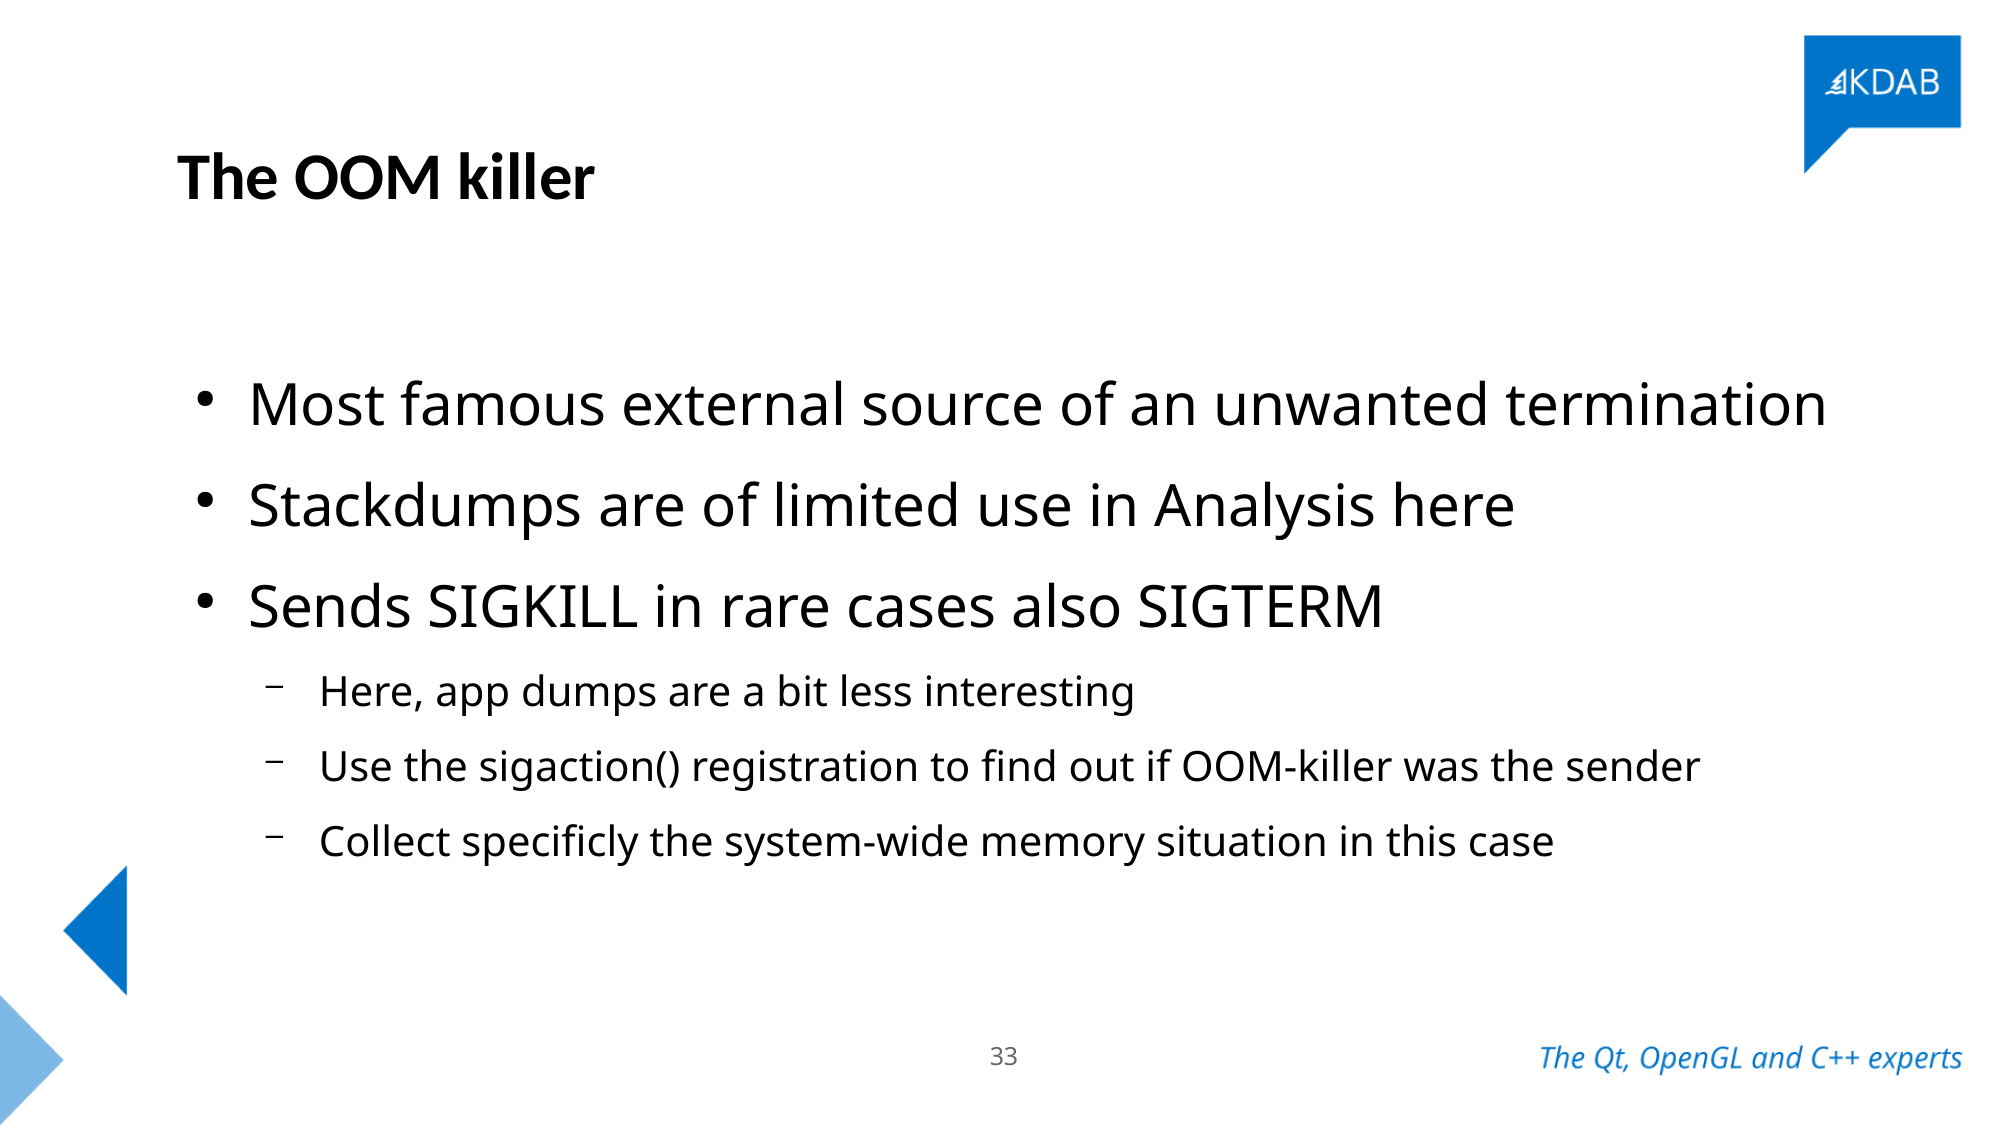

# The OOM killer
Most famous external source of an unwanted termination
Stackdumps are of limited use in Analysis here
Sends SIGKILL in rare cases also SIGTERM
Here, app dumps are a bit less interesting
Use the sigaction() registration to find out if OOM-killer was the sender
Collect specificly the system-wide memory situation in this case